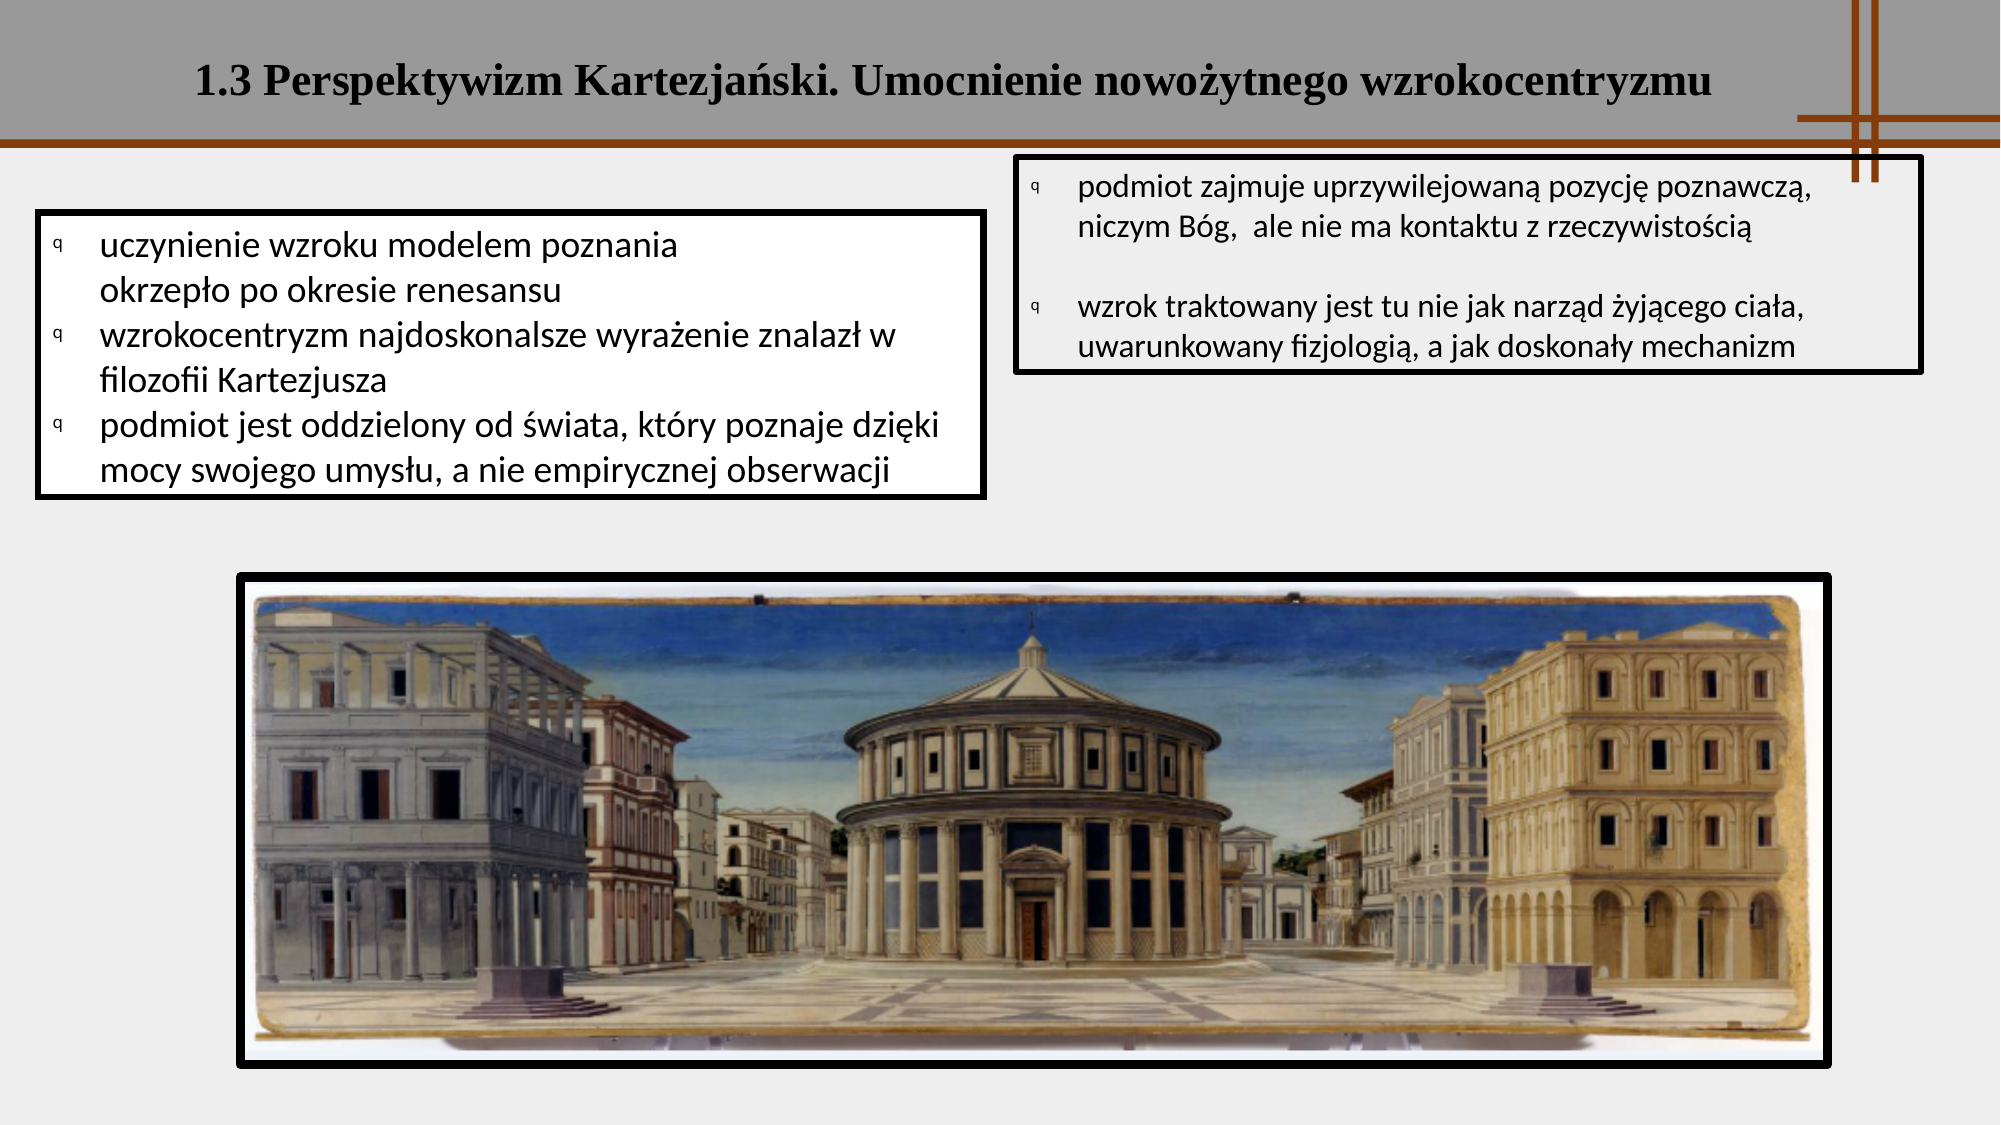

1.3 Perspektywizm Kartezjański. Umocnienie nowożytnego wzrokocentryzmu
podmiot zajmuje uprzywilejowaną pozycję poznawczą, niczym Bóg, ale nie ma kontaktu z rzeczywistością
wzrok traktowany jest tu nie jak narząd żyjącego ciała, uwarunkowany fizjologią, a jak doskonały mechanizm
uczynienie wzroku modelem poznania okrzepło po okresie renesansu
wzrokocentryzm najdoskonalsze wyrażenie znalazł w filozofii Kartezjusza
podmiot jest oddzielony od świata, który poznaje dzięki mocy swojego umysłu, a nie empirycznej obserwacji